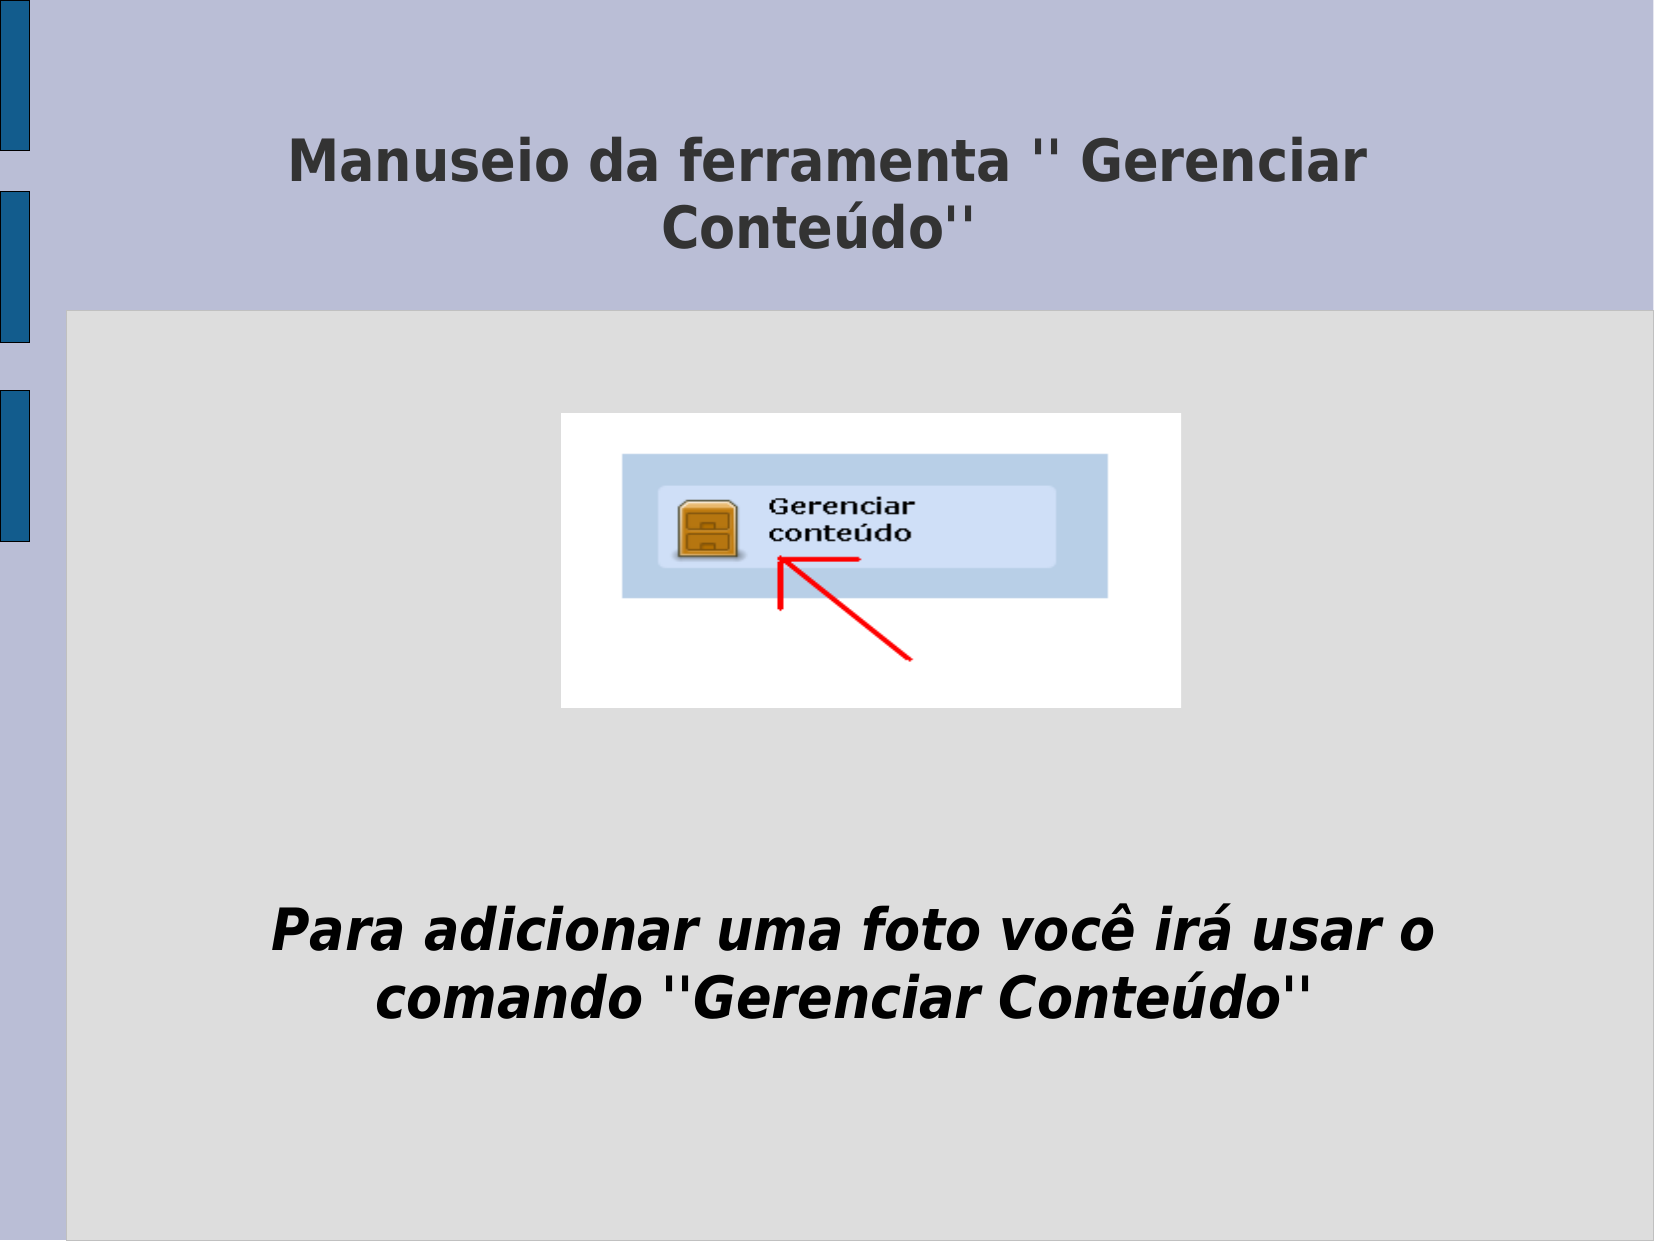

# Manuseio da ferramenta '' Gerenciar Conteúdo''
Para adicionar uma foto você irá usar o comando ''Gerenciar Conteúdo''